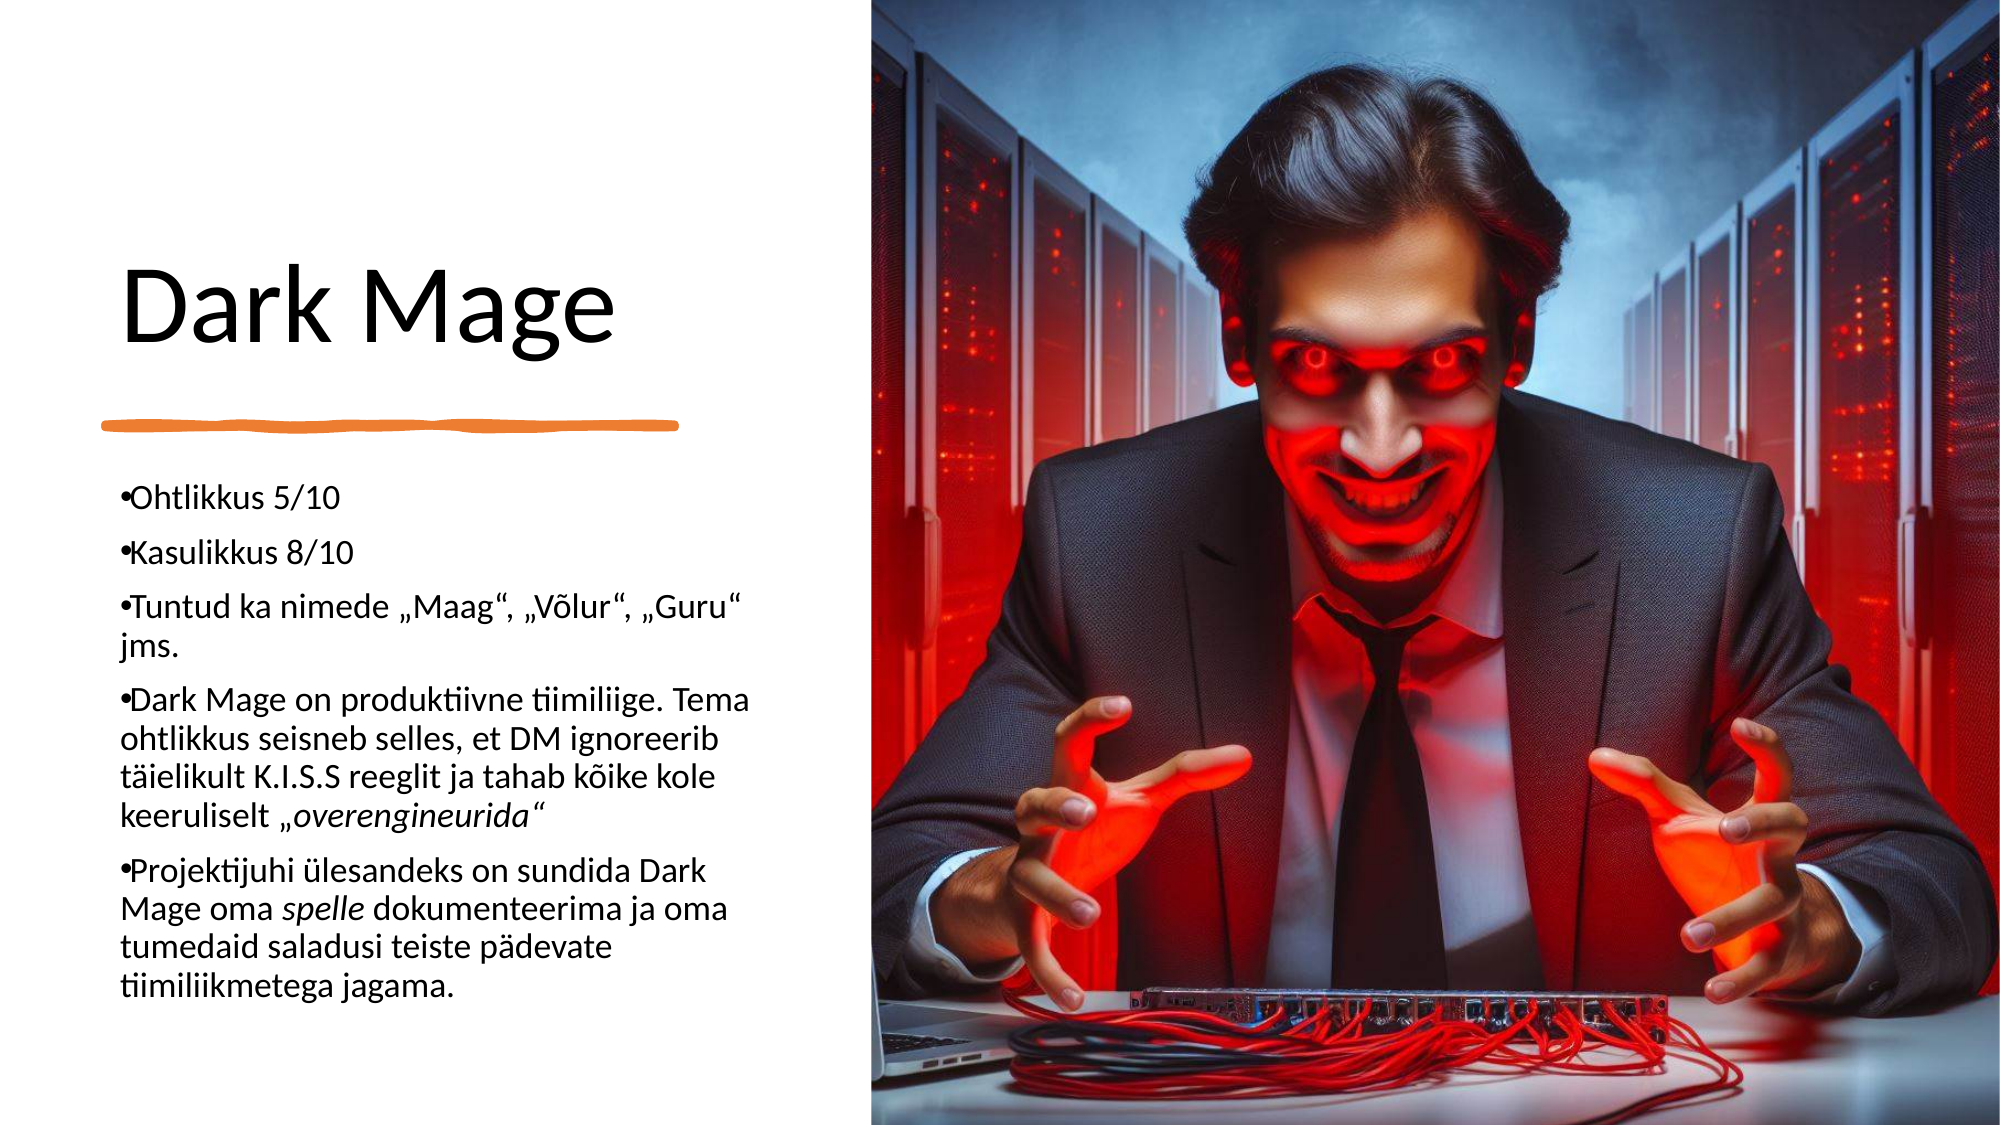

# Dark Mage
Ohtlikkus 5/10
Kasulikkus 8/10
Tuntud ka nimede „Maag“, „Võlur“, „Guru“ jms.
Dark Mage on produktiivne tiimiliige. Tema ohtlikkus seisneb selles, et DM ignoreerib täielikult K.I.S.S reeglit ja tahab kõike kole keeruliselt „overengineurida“
Projektijuhi ülesandeks on sundida Dark Mage oma spelle dokumenteerima ja oma tumedaid saladusi teiste pädevate tiimiliikmetega jagama.